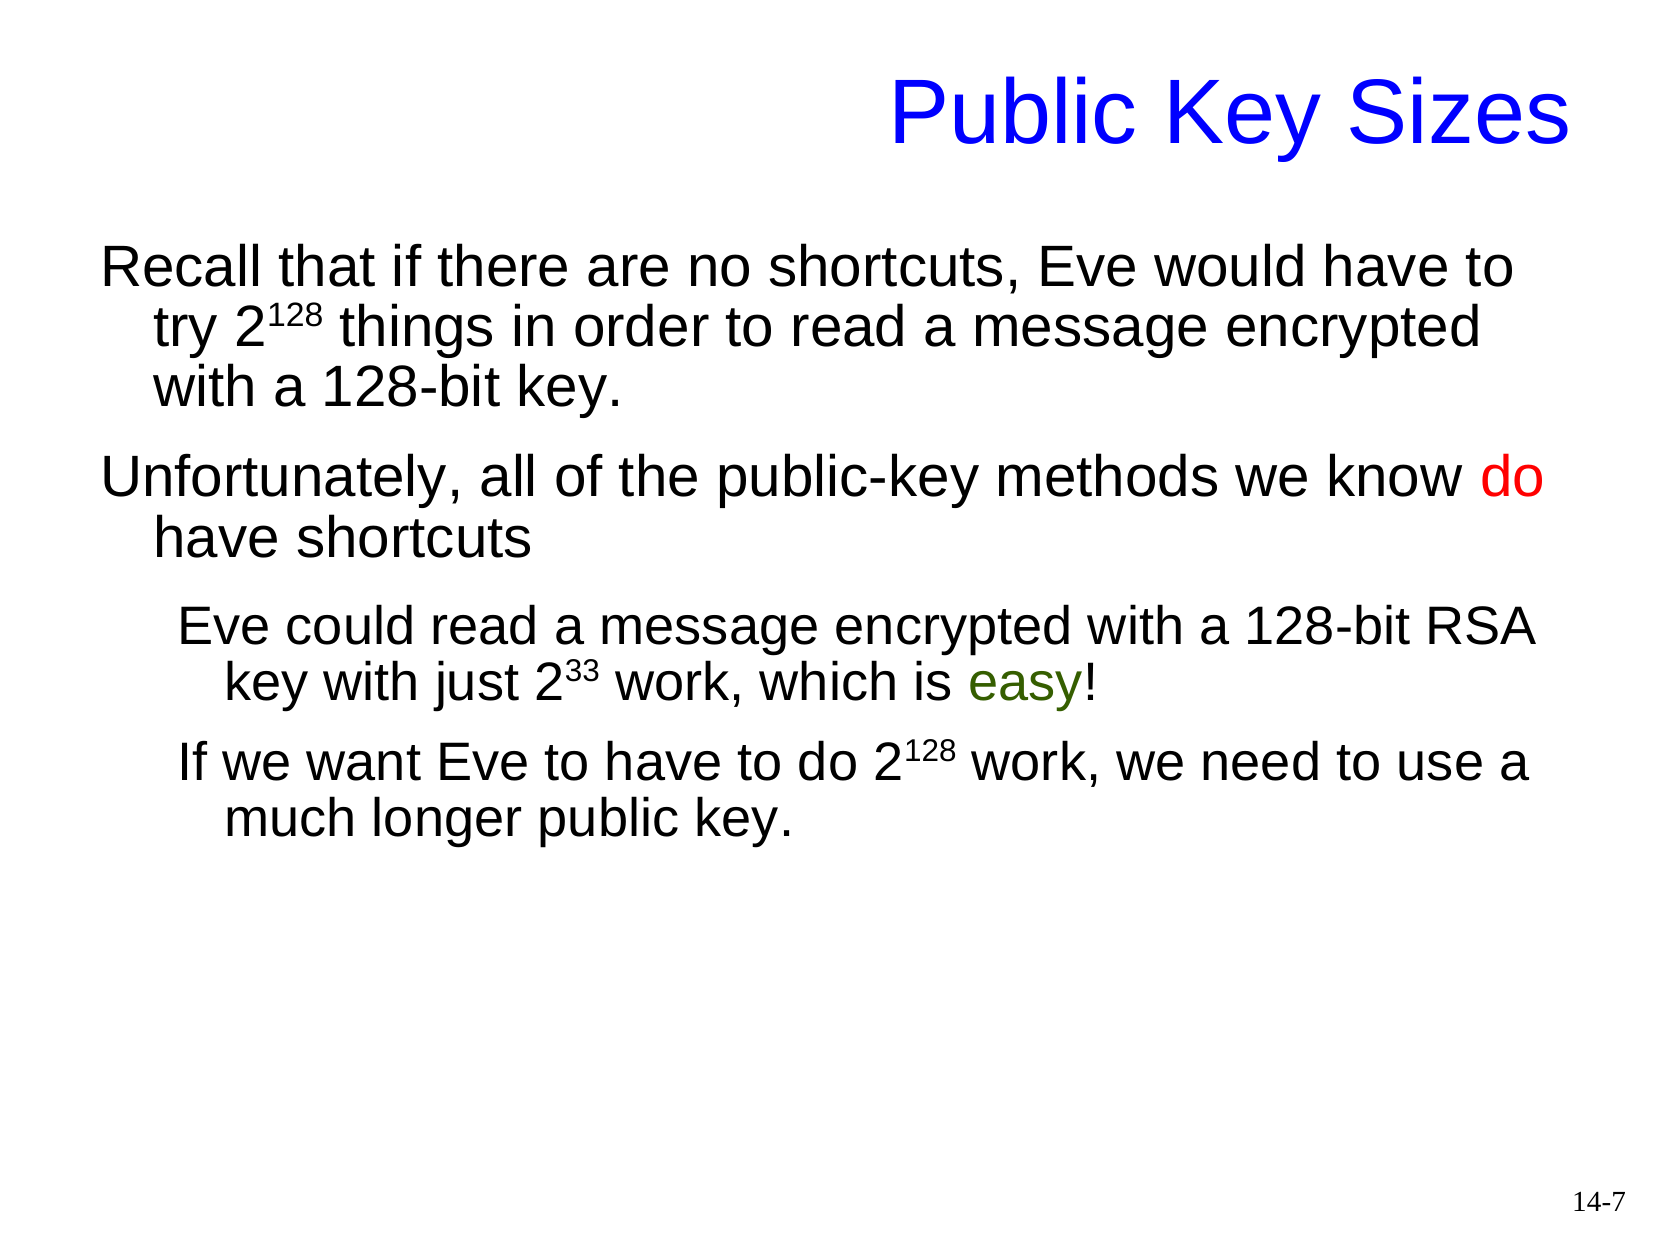

# Public Key Sizes
Recall that if there are no shortcuts, Eve would have to try 2128 things in order to read a message encrypted with a 128-bit key.
Unfortunately, all of the public-key methods we know do have shortcuts
Eve could read a message encrypted with a 128-bit RSA key with just 233 work, which is easy!
If we want Eve to have to do 2128 work, we need to use a much longer public key.